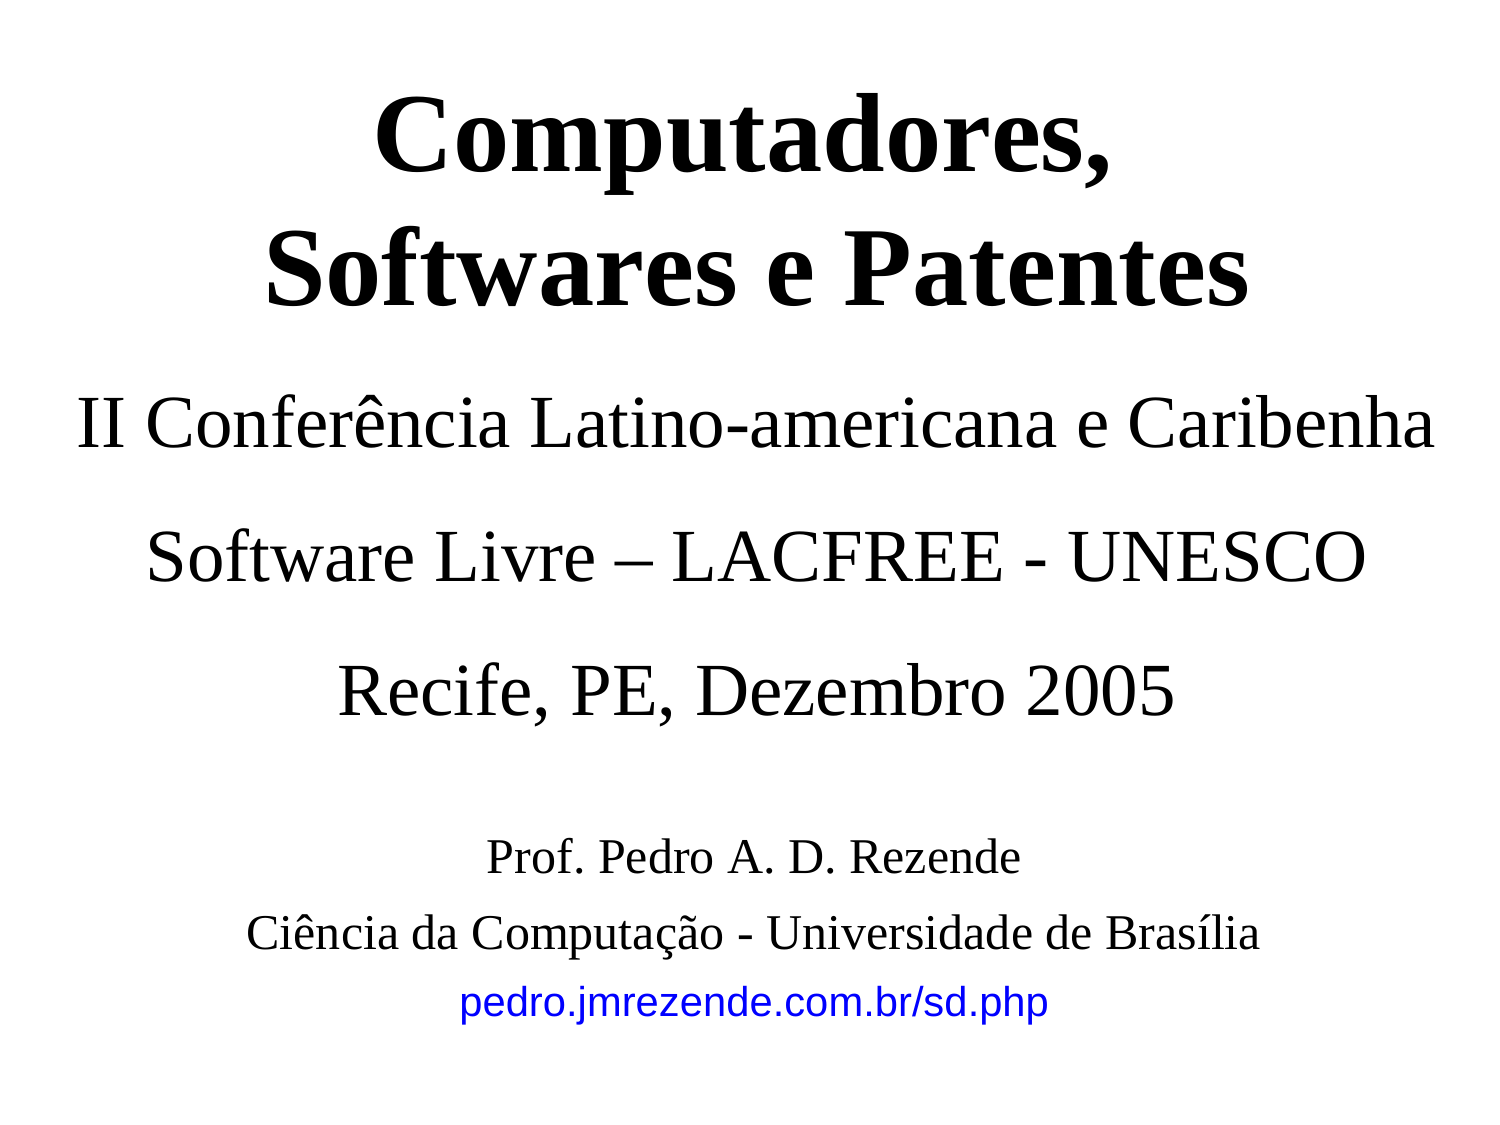

# Computadores, Softwares e Patentes II Conferência Latino-americana e Caribenha Software Livre – LACFREE - UNESCO Recife, PE, Dezembro 2005
Prof. Pedro A. D. Rezende
Ciência da Computação - Universidade de Brasília
pedro.jmrezende.com.br/sd.php